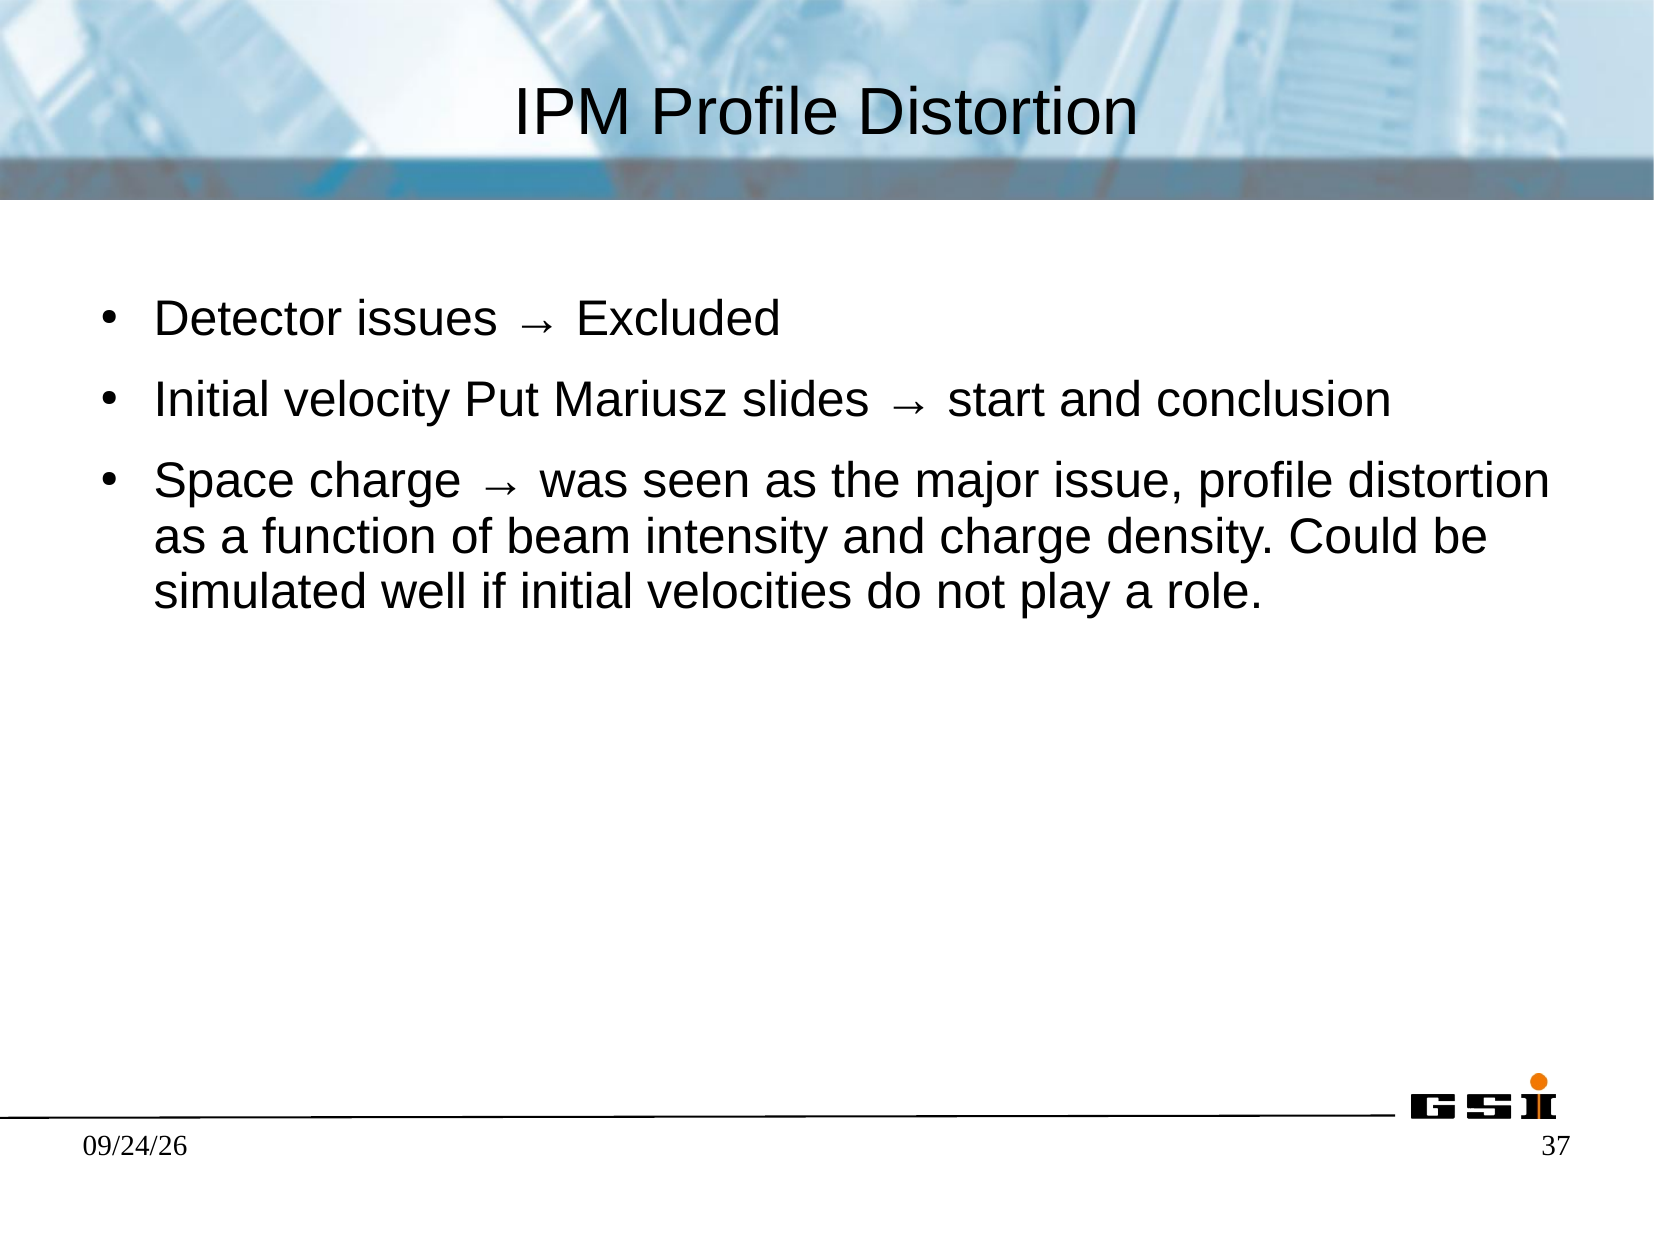

# IPM Profile Distortion
Detector issues → Excluded
Initial velocity Put Mariusz slides → start and conclusion
Space charge → was seen as the major issue, profile distortion as a function of beam intensity and charge density. Could be simulated well if initial velocities do not play a role.
37